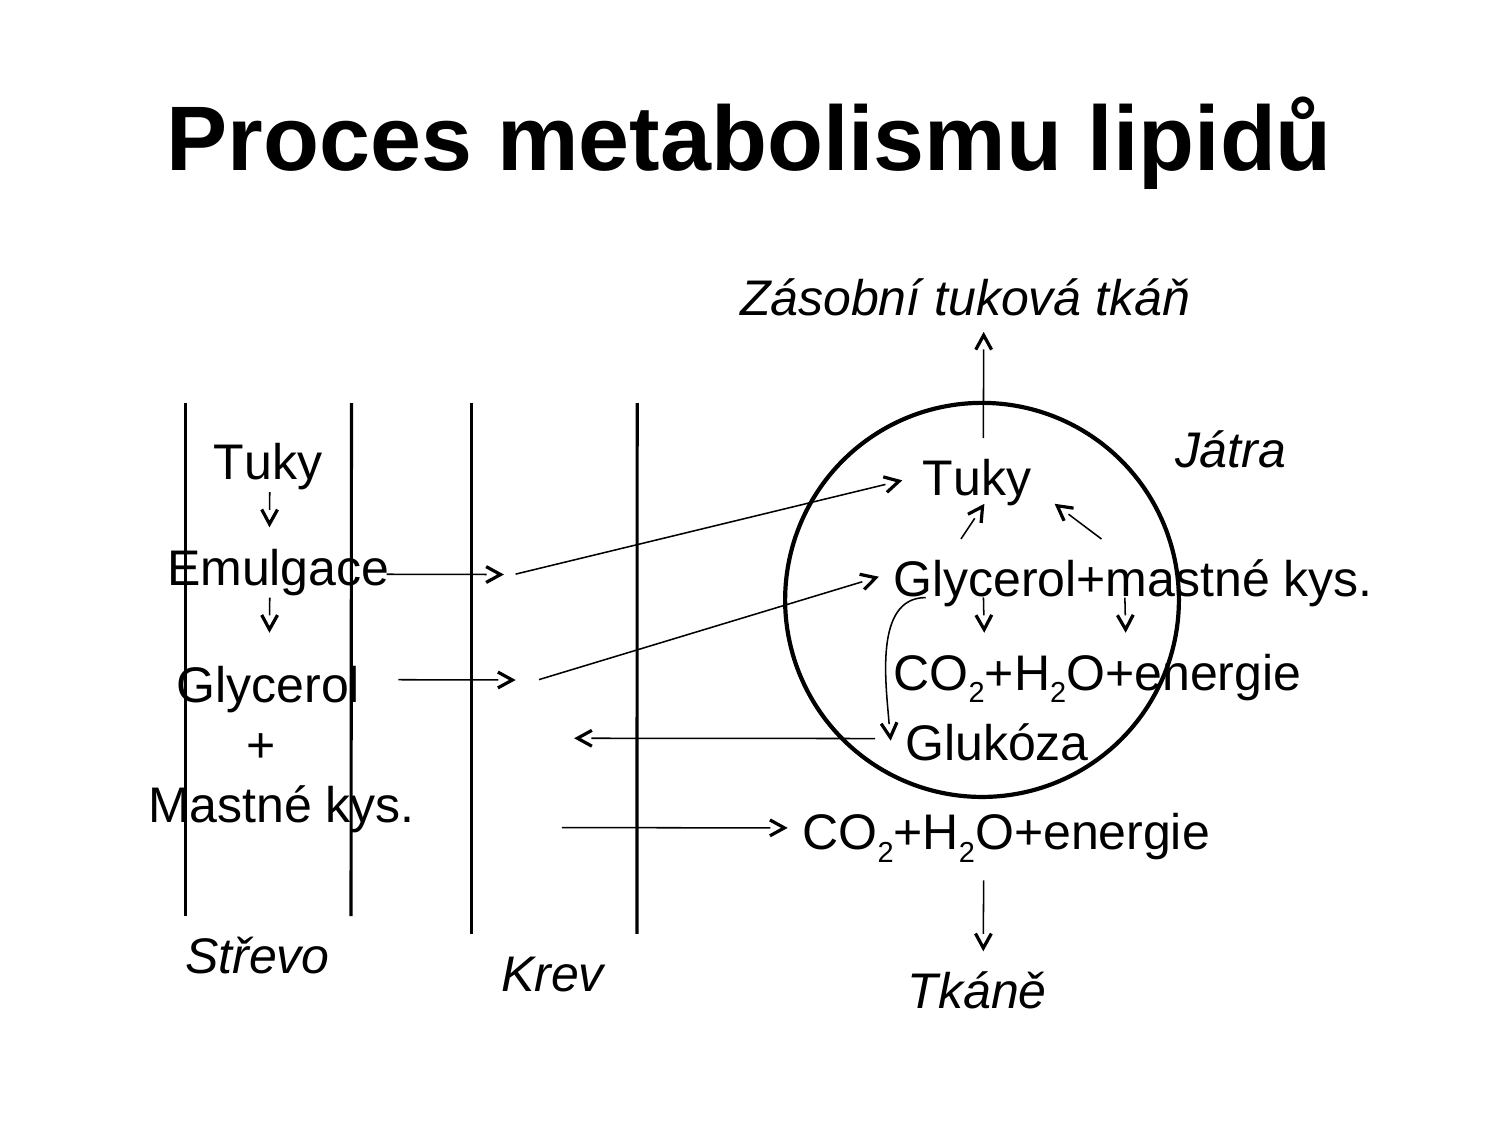

# Proces metabolismu lipidů
Zásobní tuková tkáň
Játra
Tuky
Tuky
Emulgace
CO2+H2O+energie
Glycerol
 +
 Mastné kys.
Glukóza
CO2+H2O+energie
Střevo
Krev
Tkáně
Glycerol+mastné kys.